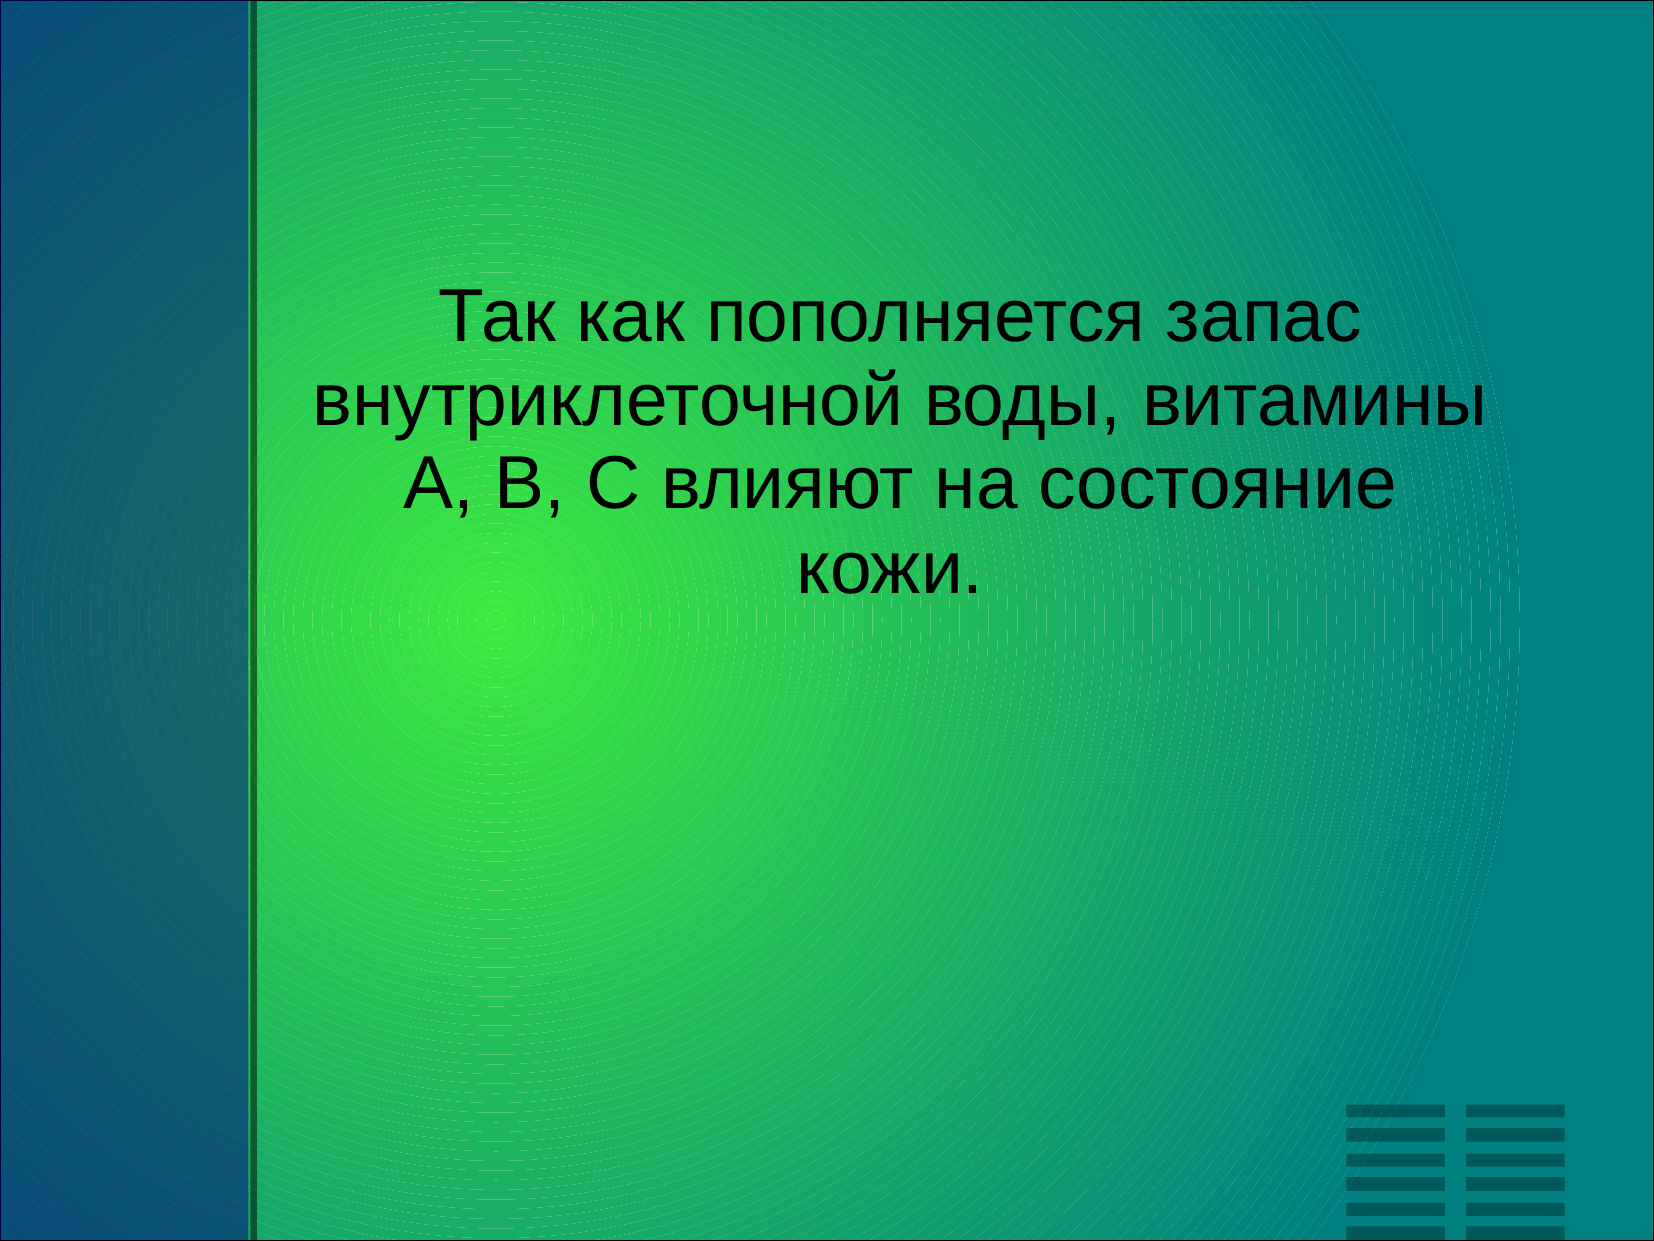

#
Так как пополняется запас внутриклеточной воды, витамины A, В, С влияют на состояние кожи.